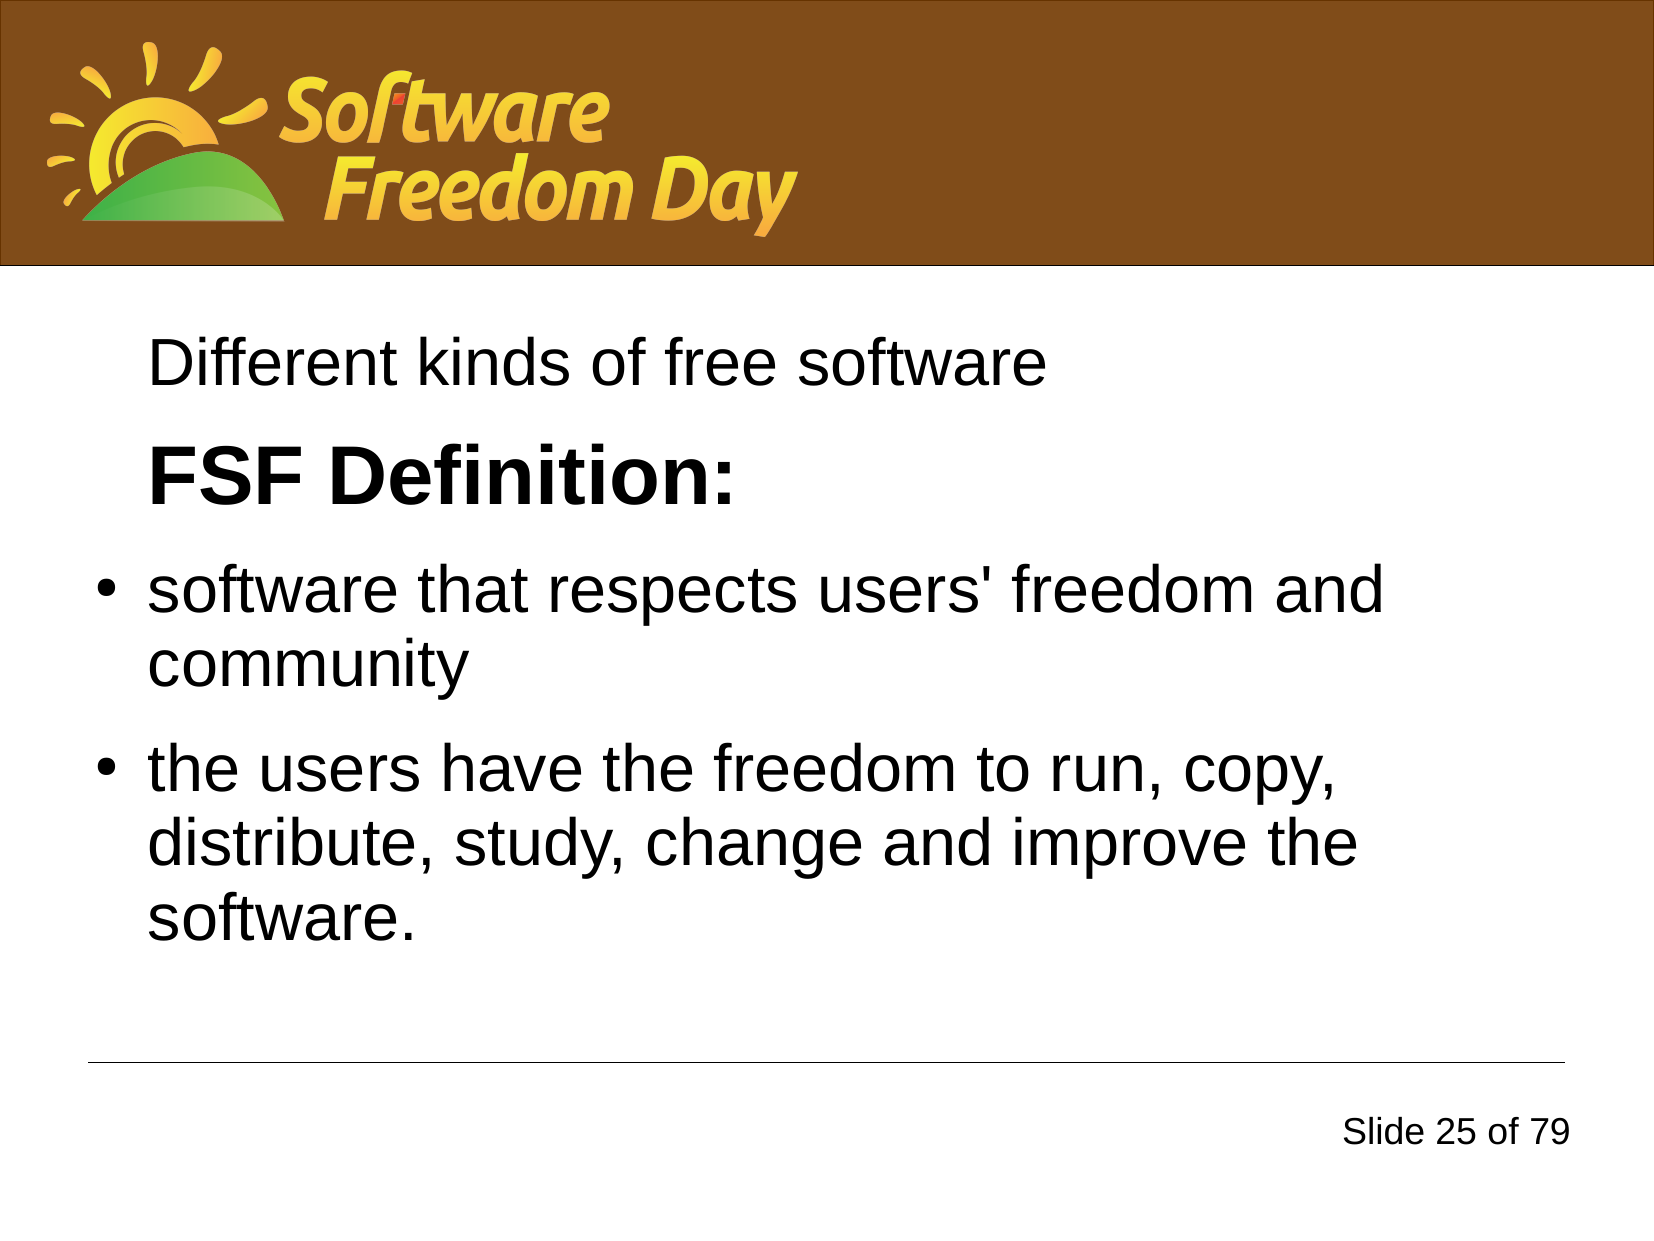

#
Different kinds of free software
FSF Definition:
software that respects users' freedom and community
the users have the freedom to run, copy, distribute, study, change and improve the software.
25